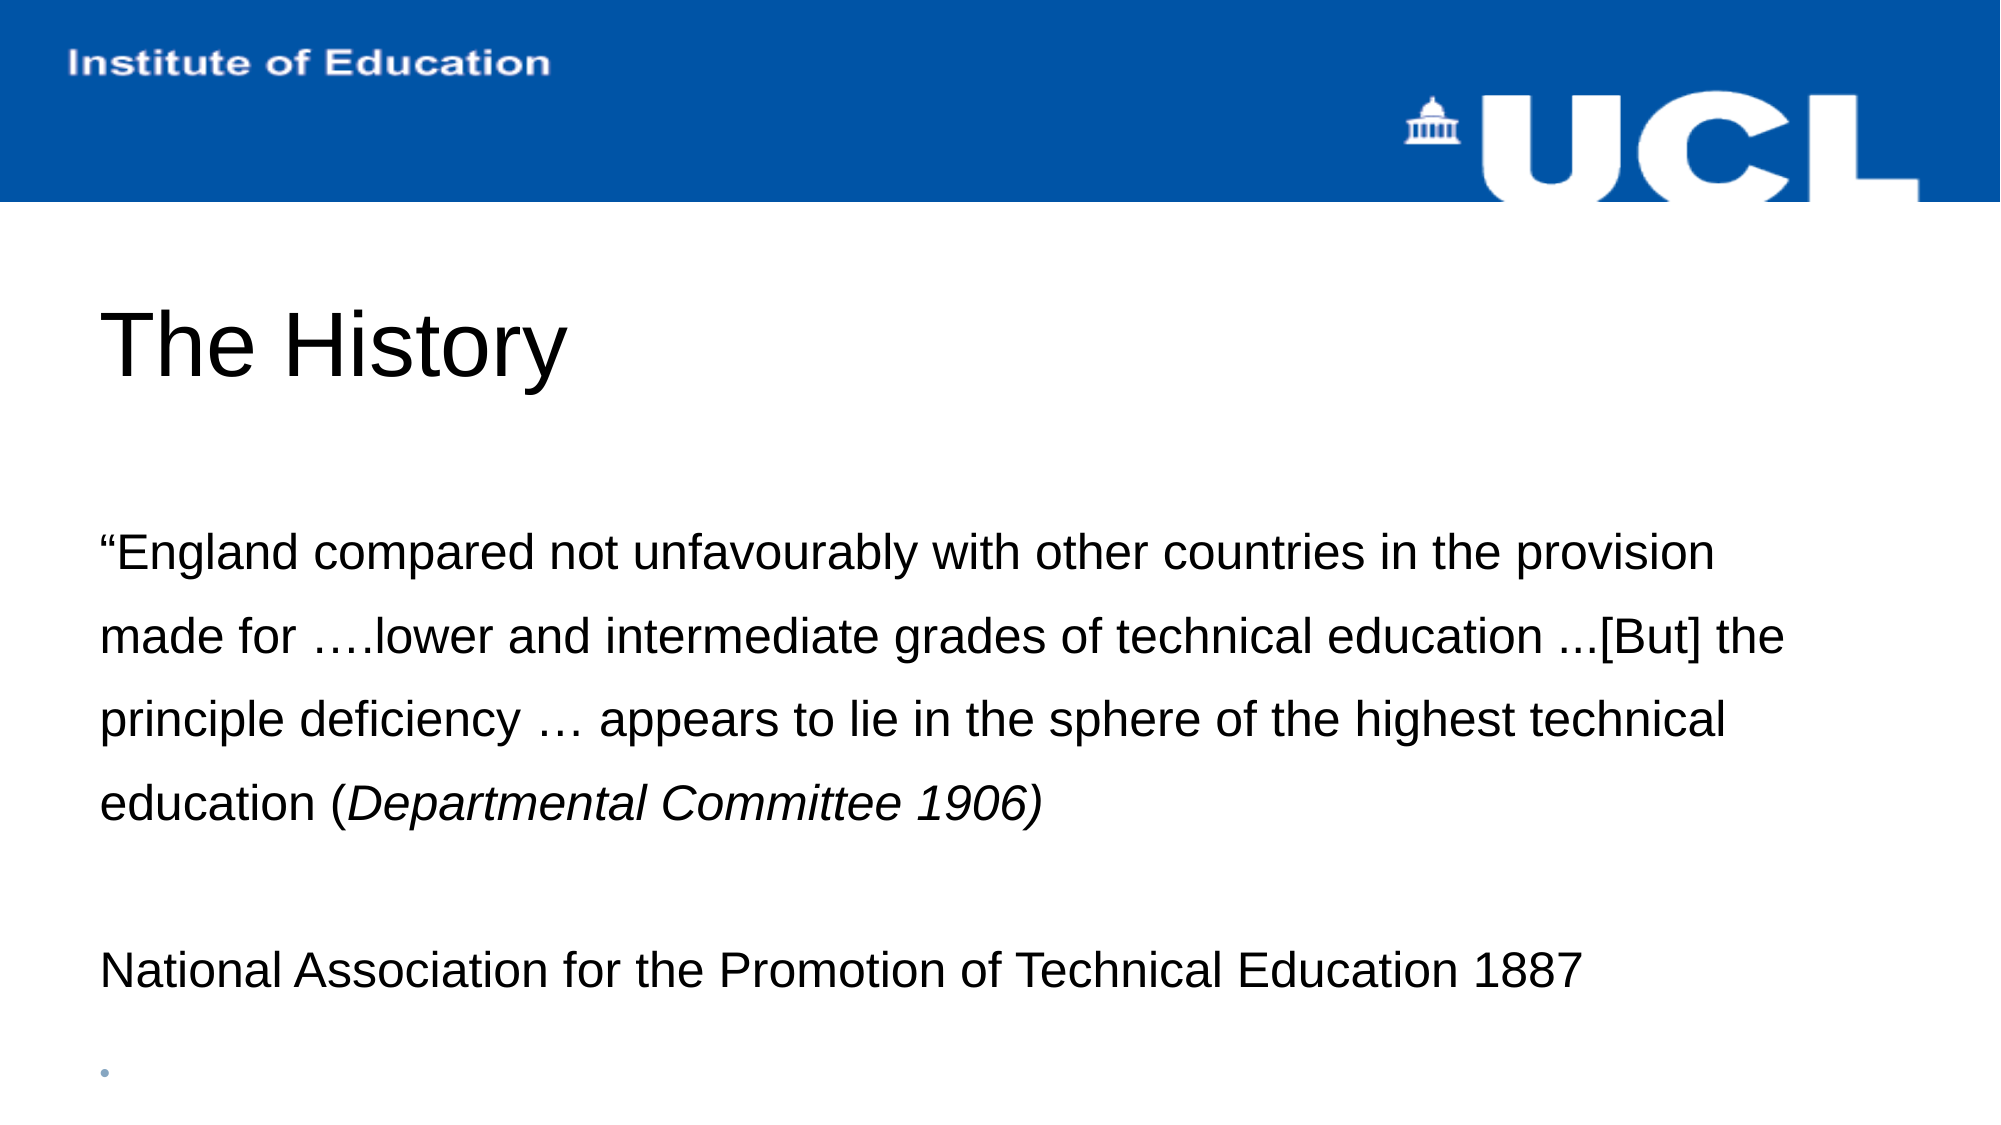

The History
“England compared not unfavourably with other countries in the provision made for ….lower and intermediate grades of technical education ...[But] the principle deficiency … appears to lie in the sphere of the highest technical education (Departmental Committee 1906)
National Association for the Promotion of Technical Education 1887